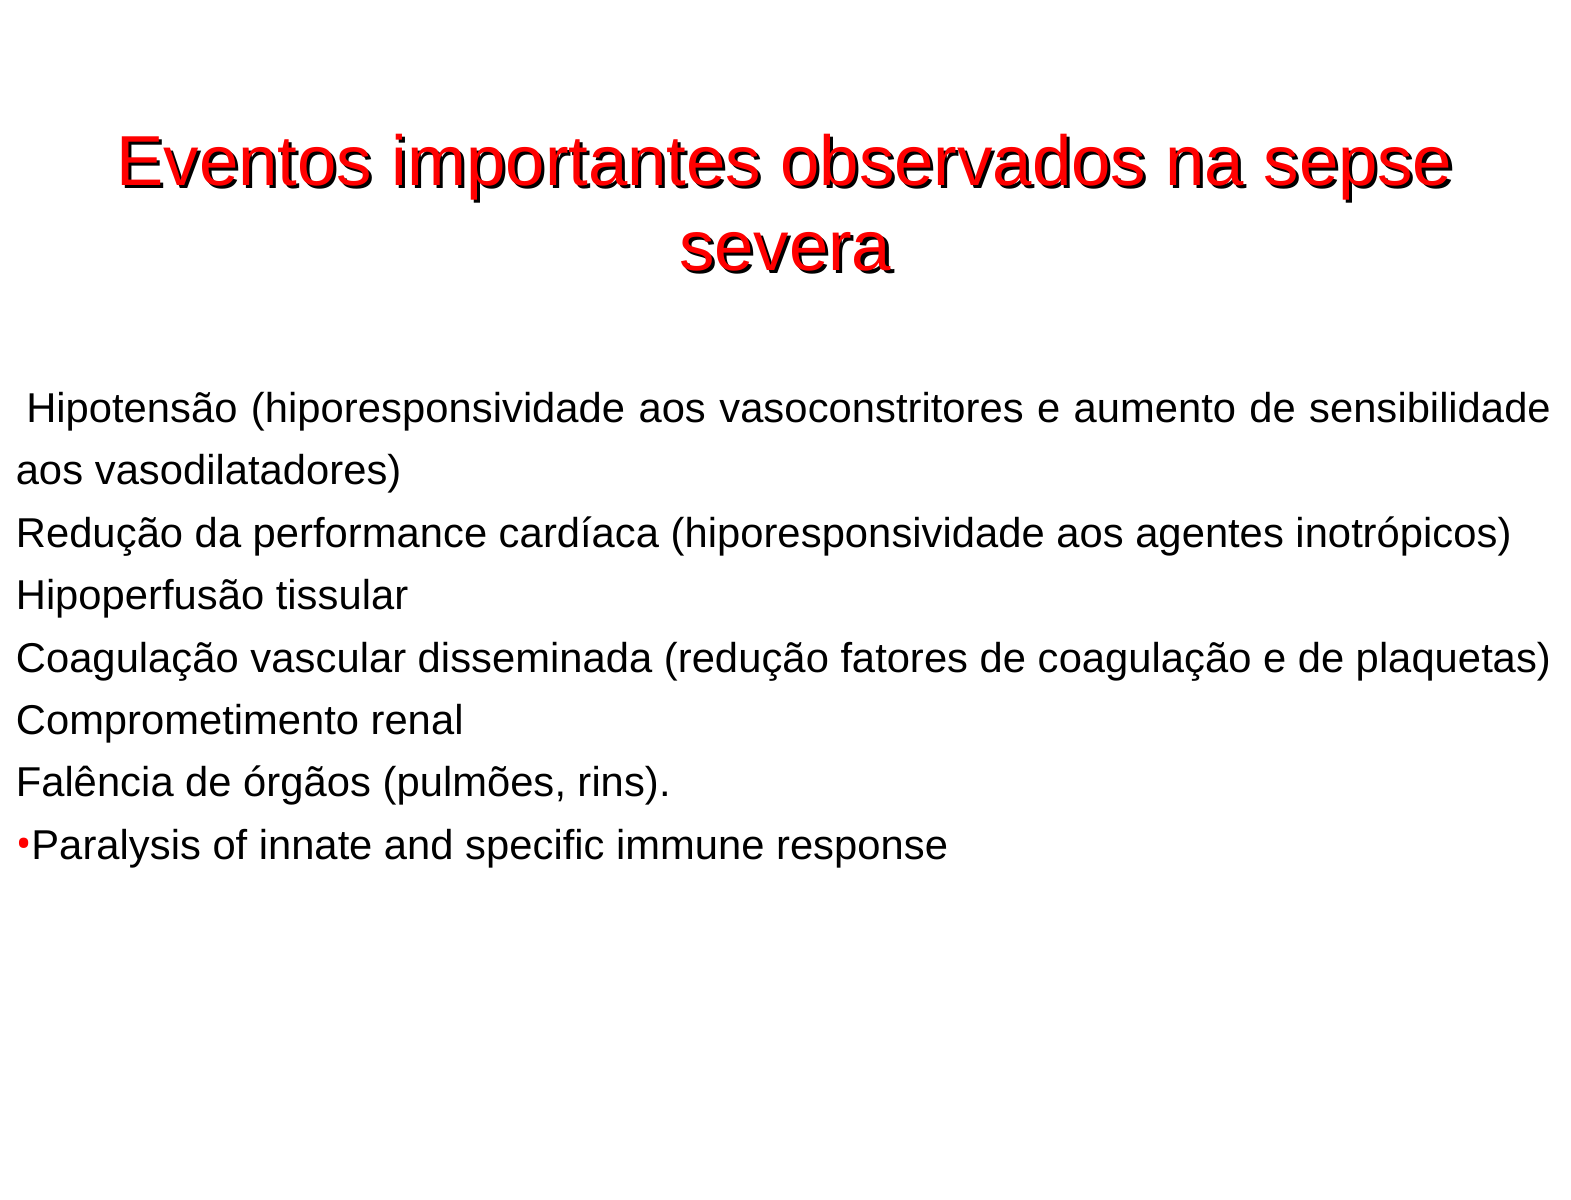

Eventos importantes observados na sepse severa
 Hipotensão (hiporesponsividade aos vasoconstritores e aumento de sensibilidade aos vasodilatadores)
Redução da performance cardíaca (hiporesponsividade aos agentes inotrópicos)
Hipoperfusão tissular
Coagulação vascular disseminada (redução fatores de coagulação e de plaquetas)
Comprometimento renal
Falência de órgãos (pulmões, rins).
Paralysis of innate and specific immune response